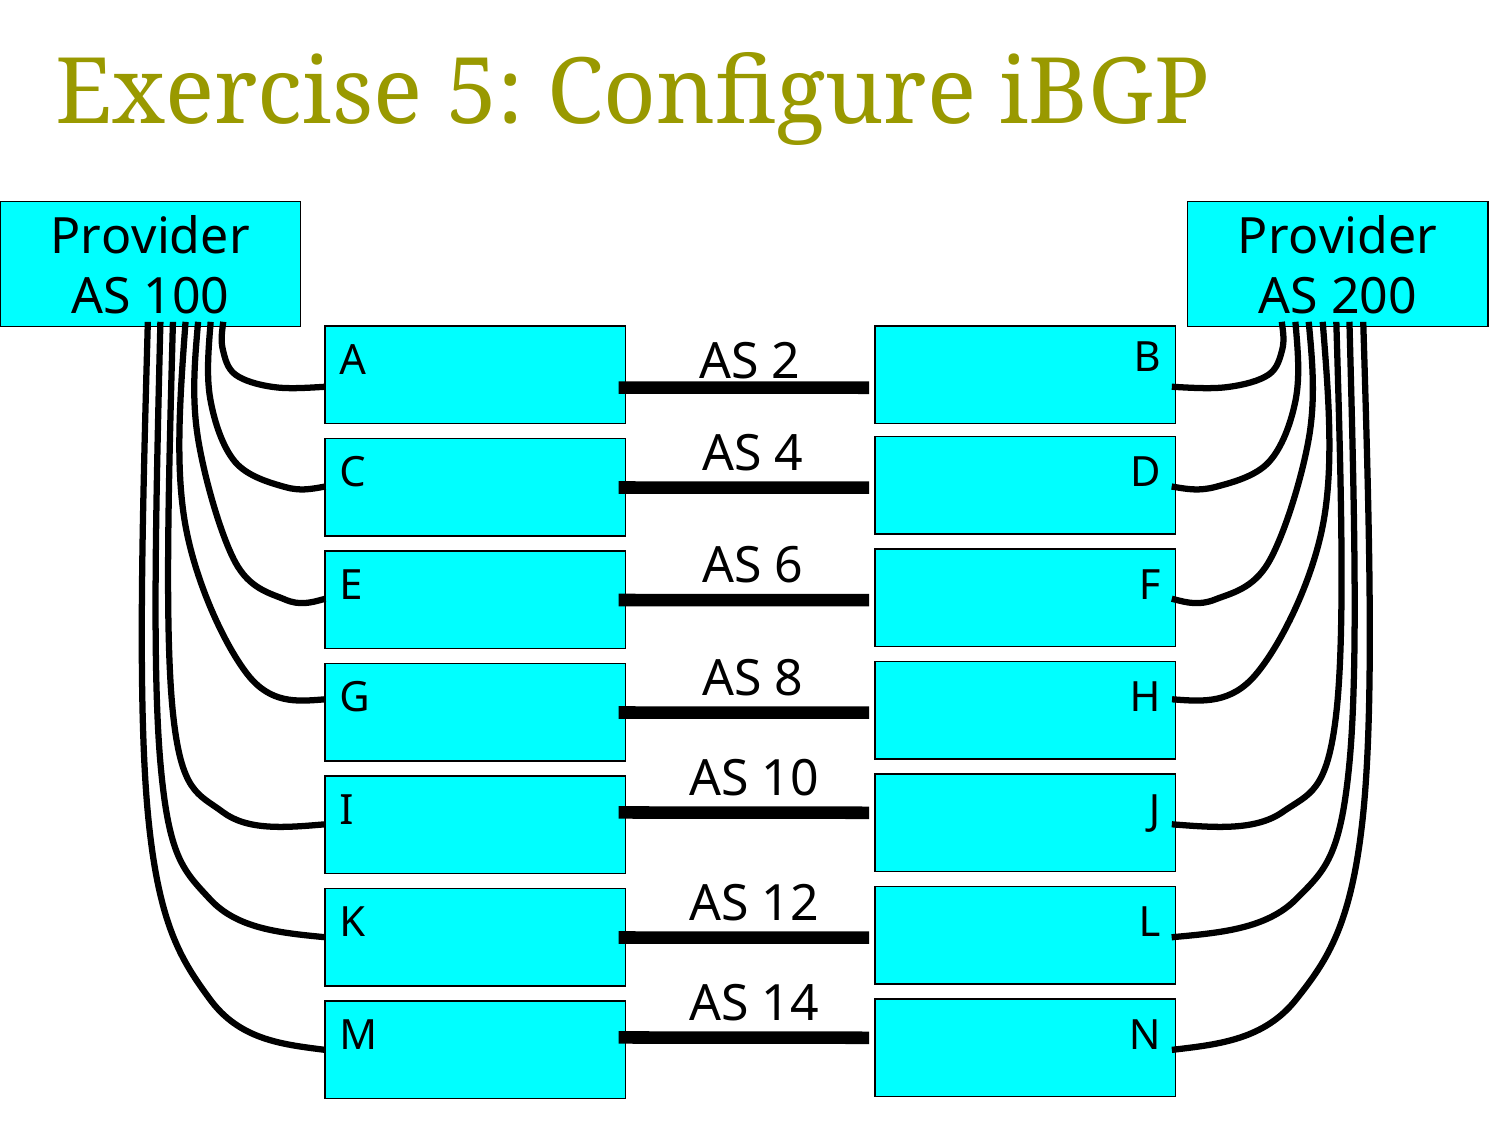

# Exercise 5: Configure iBGP
Provider
AS 100
Provider
AS 200
AS 2
B
A
AS 4
C
D
AS 6
E
F
AS 8
G
H
AS 10
I
J
AS 12
K
L
AS 14
M
N